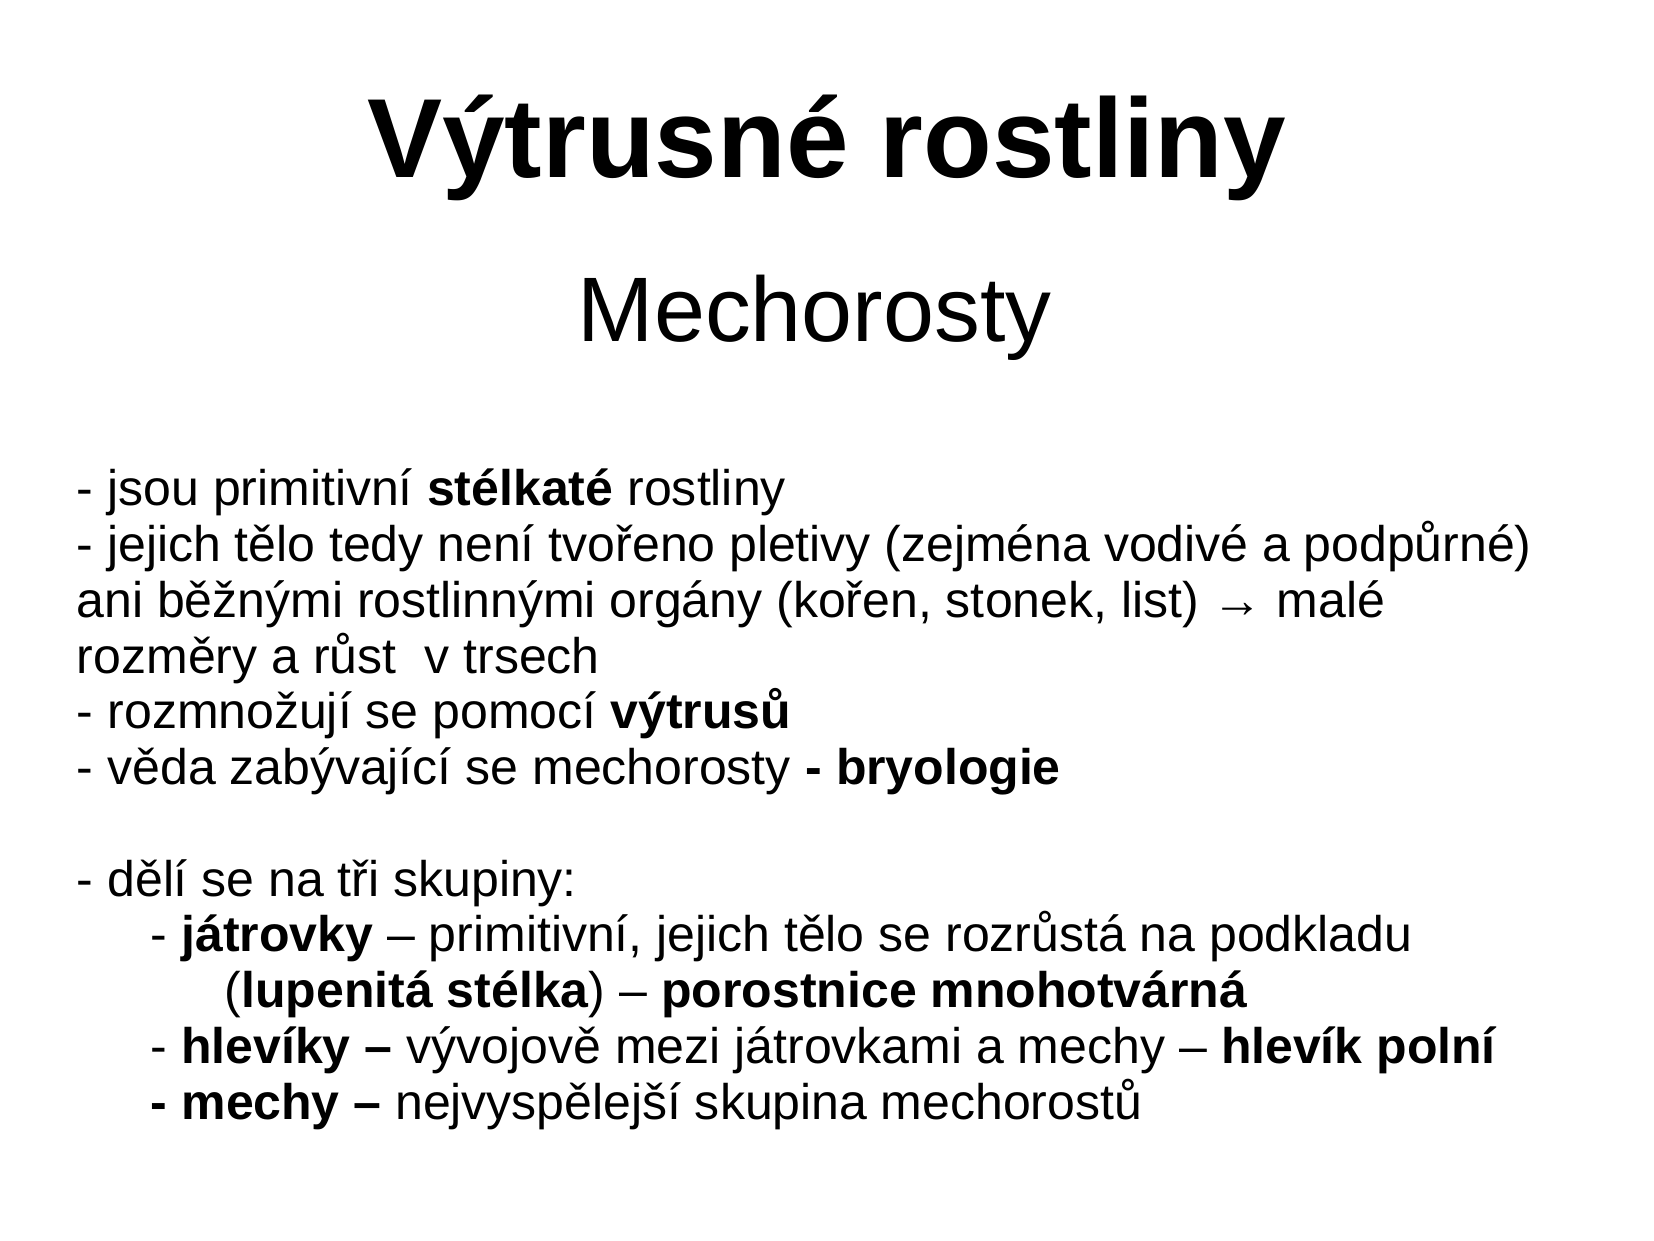

Výtrusné rostliny
# Mechorosty
- jsou primitivní stélkaté rostliny
- jejich tělo tedy není tvořeno pletivy (zejména vodivé a podpůrné) ani běžnými rostlinnými orgány (kořen, stonek, list) → malé rozměry a růst v trsech
- rozmnožují se pomocí výtrusů
- věda zabývající se mechorosty - bryologie
- dělí se na tři skupiny:
	- játrovky – primitivní, jejich tělo se rozrůstá na podkladu 				(lupenitá stélka) – porostnice mnohotvárná
	- hlevíky – vývojově mezi játrovkami a mechy – hlevík polní
	- mechy – nejvyspělejší skupina mechorostů